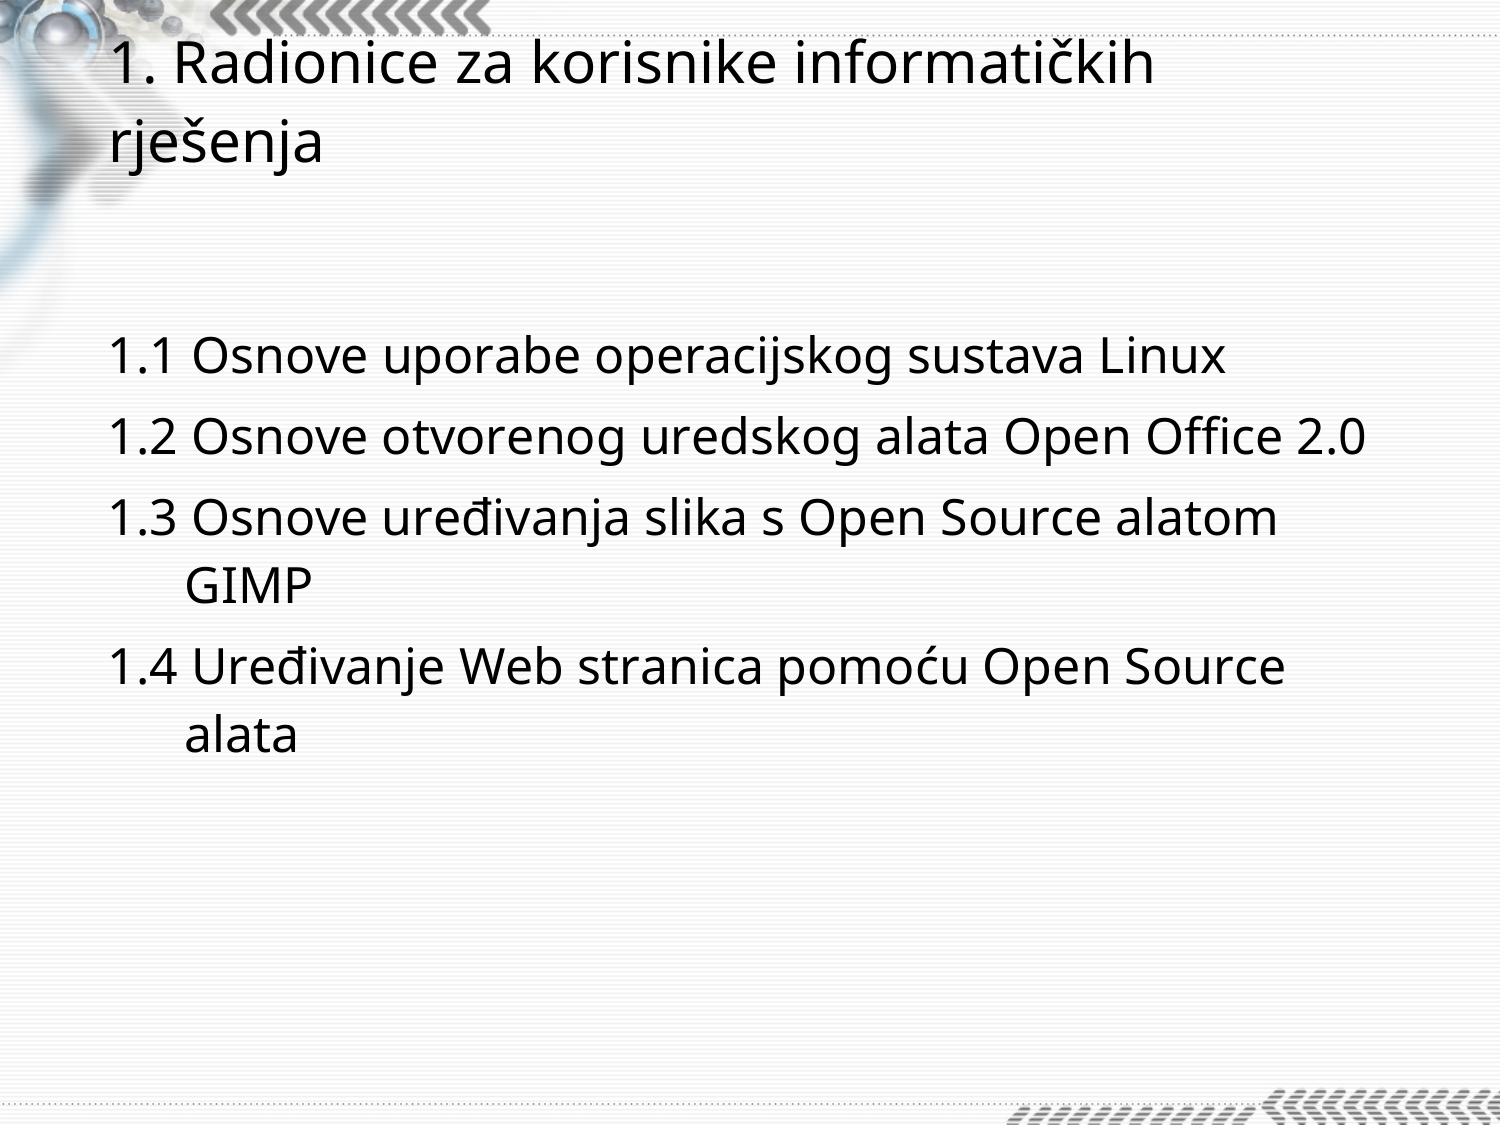

# 1. Radionice za korisnike informatičkih rješenja
1.1 Osnove uporabe operacijskog sustava Linux
1.2 Osnove otvorenog uredskog alata Open Office 2.0
1.3 Osnove uređivanja slika s Open Source alatom GIMP
1.4 Uređivanje Web stranica pomoću Open Source alata